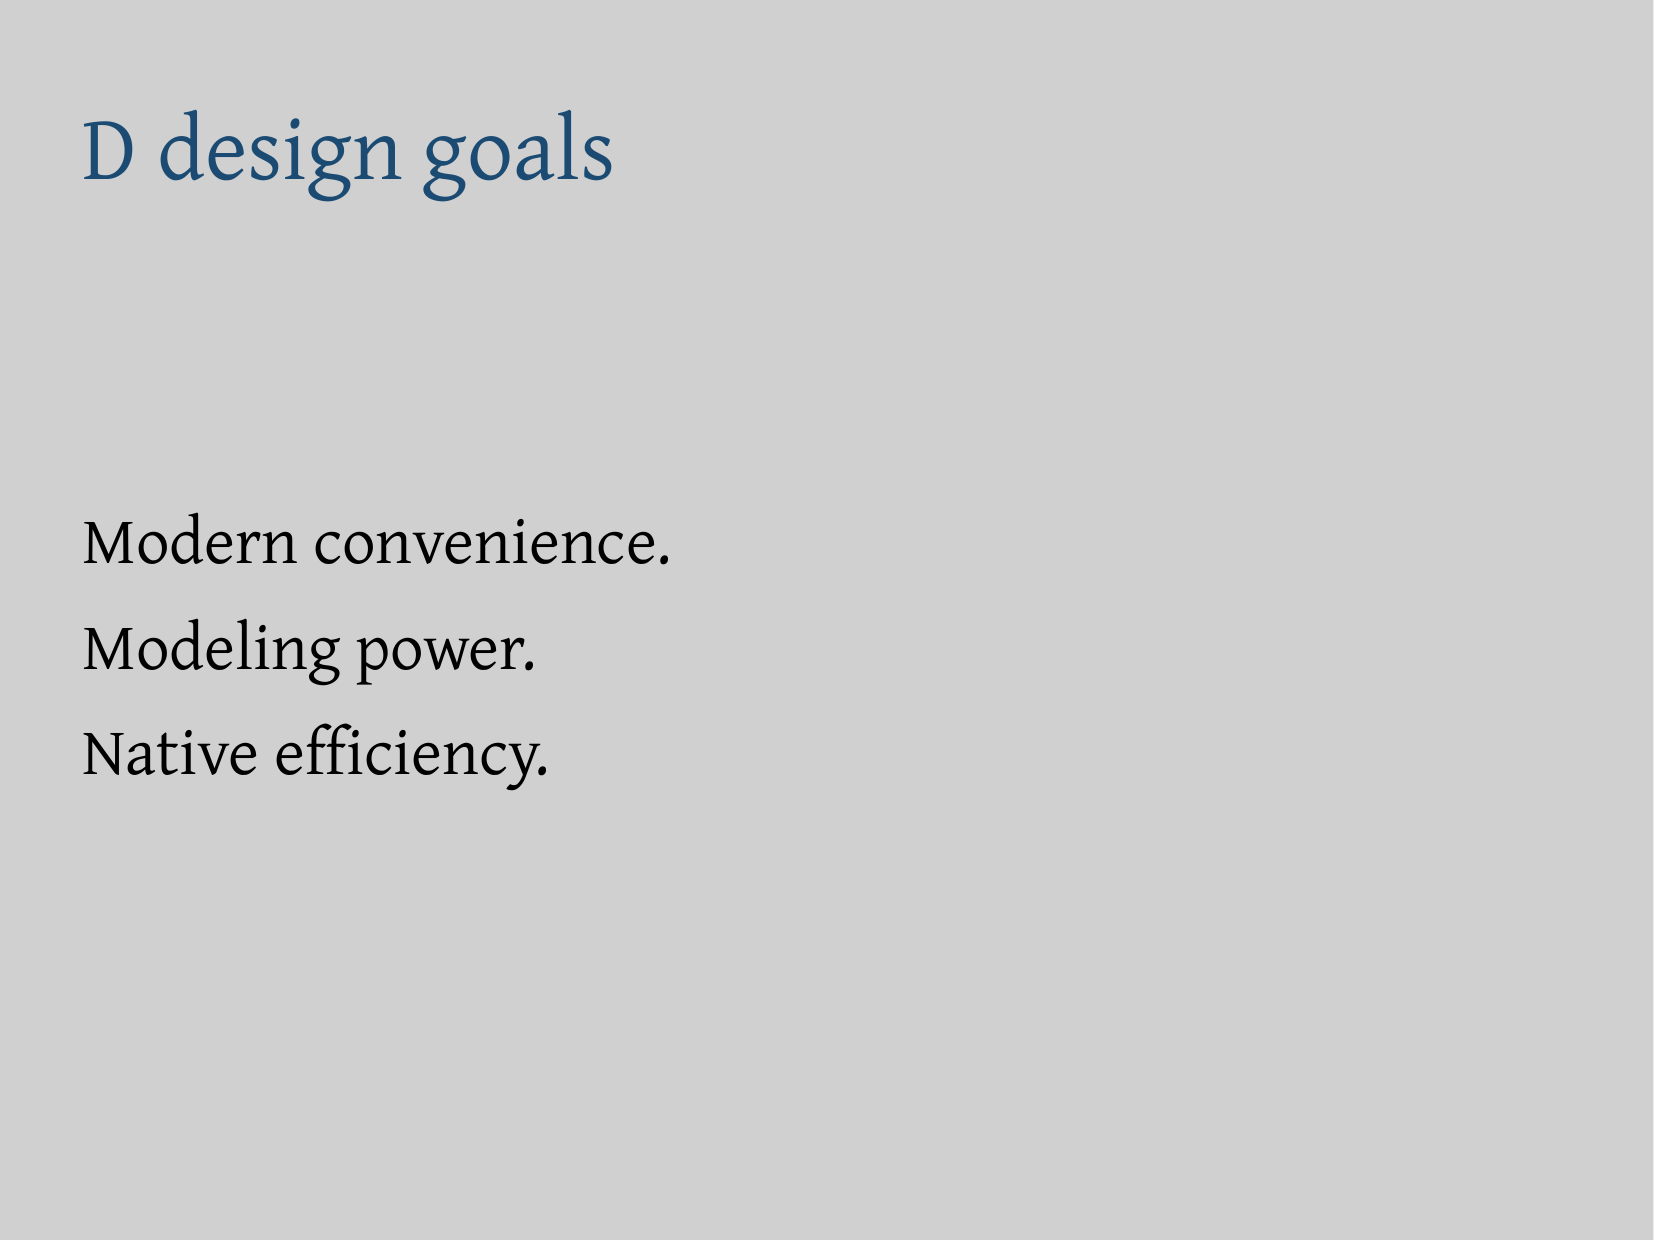

# D design goals
Modern convenience.
Modeling power.
Native efficiency.